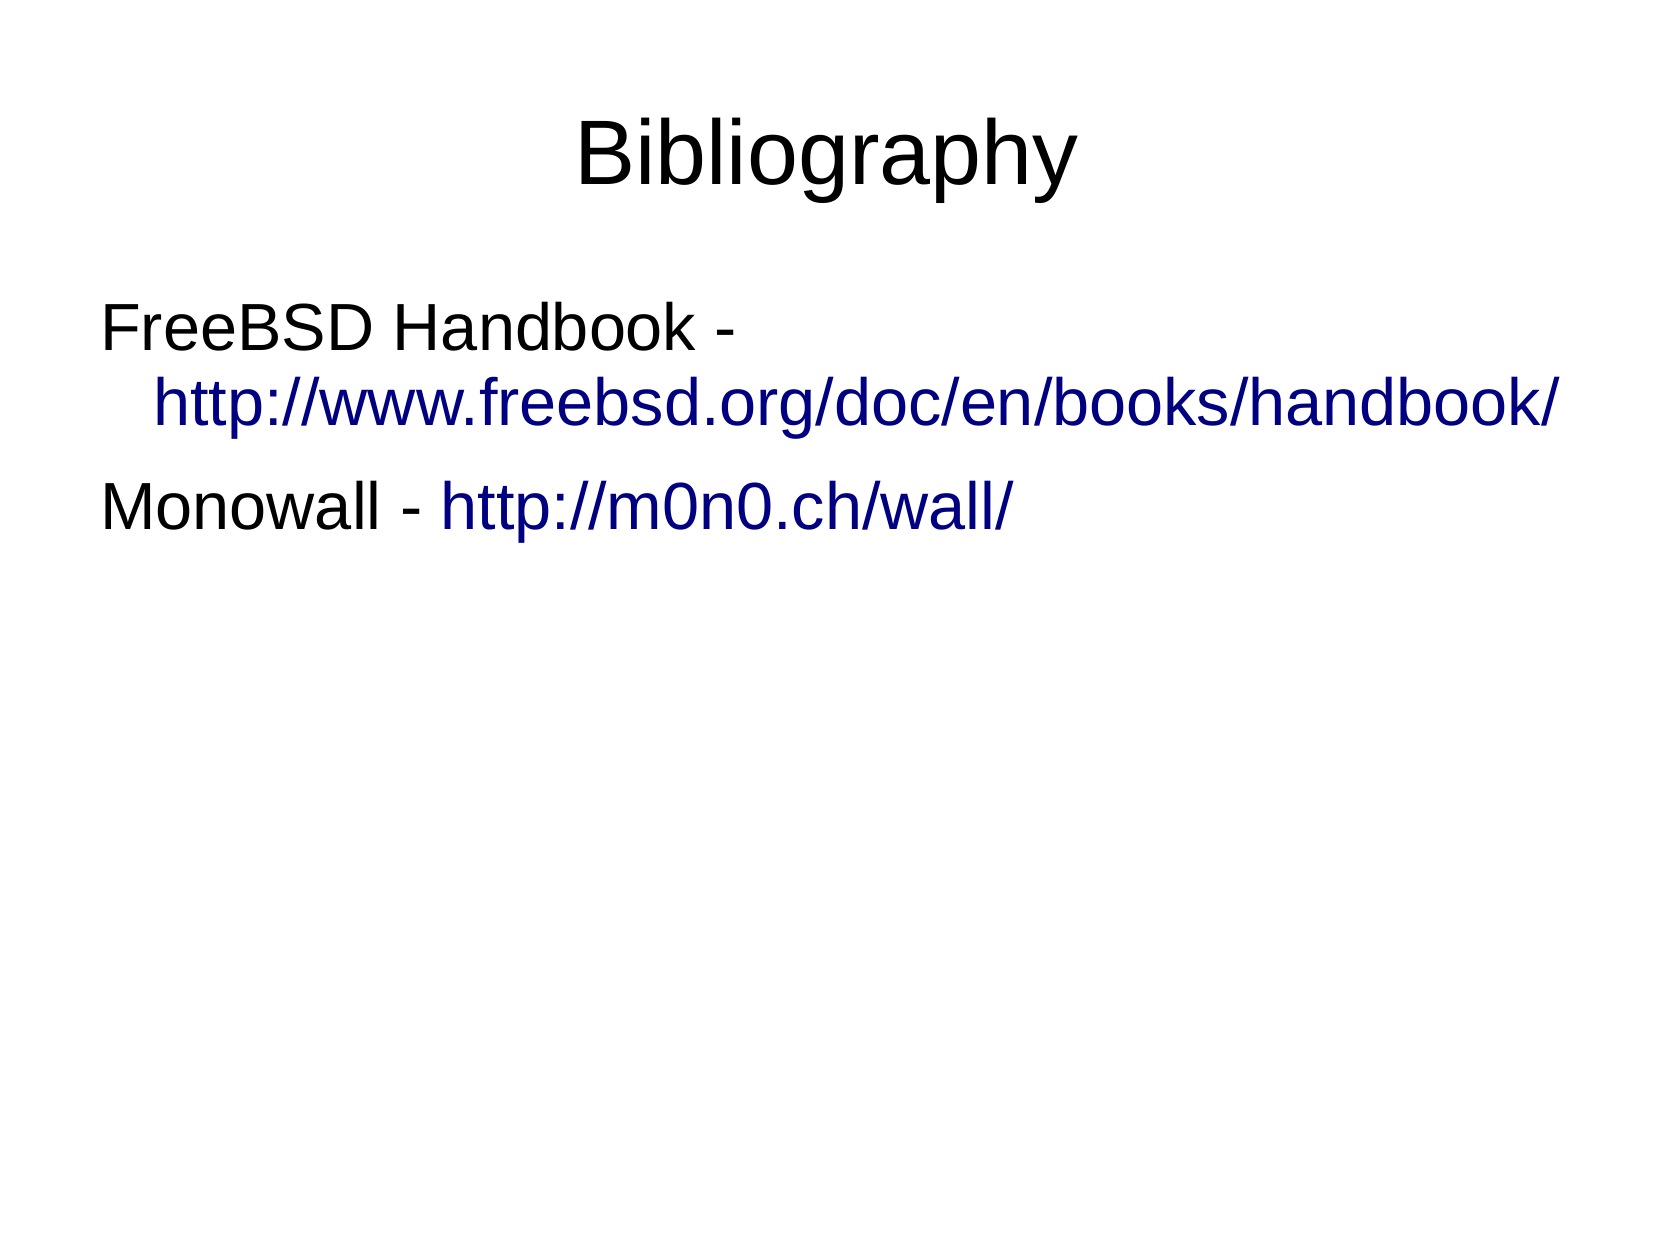

# Bibliography
FreeBSD Handbook - http://www.freebsd.org/doc/en/books/handbook/
Monowall - http://m0n0.ch/wall/